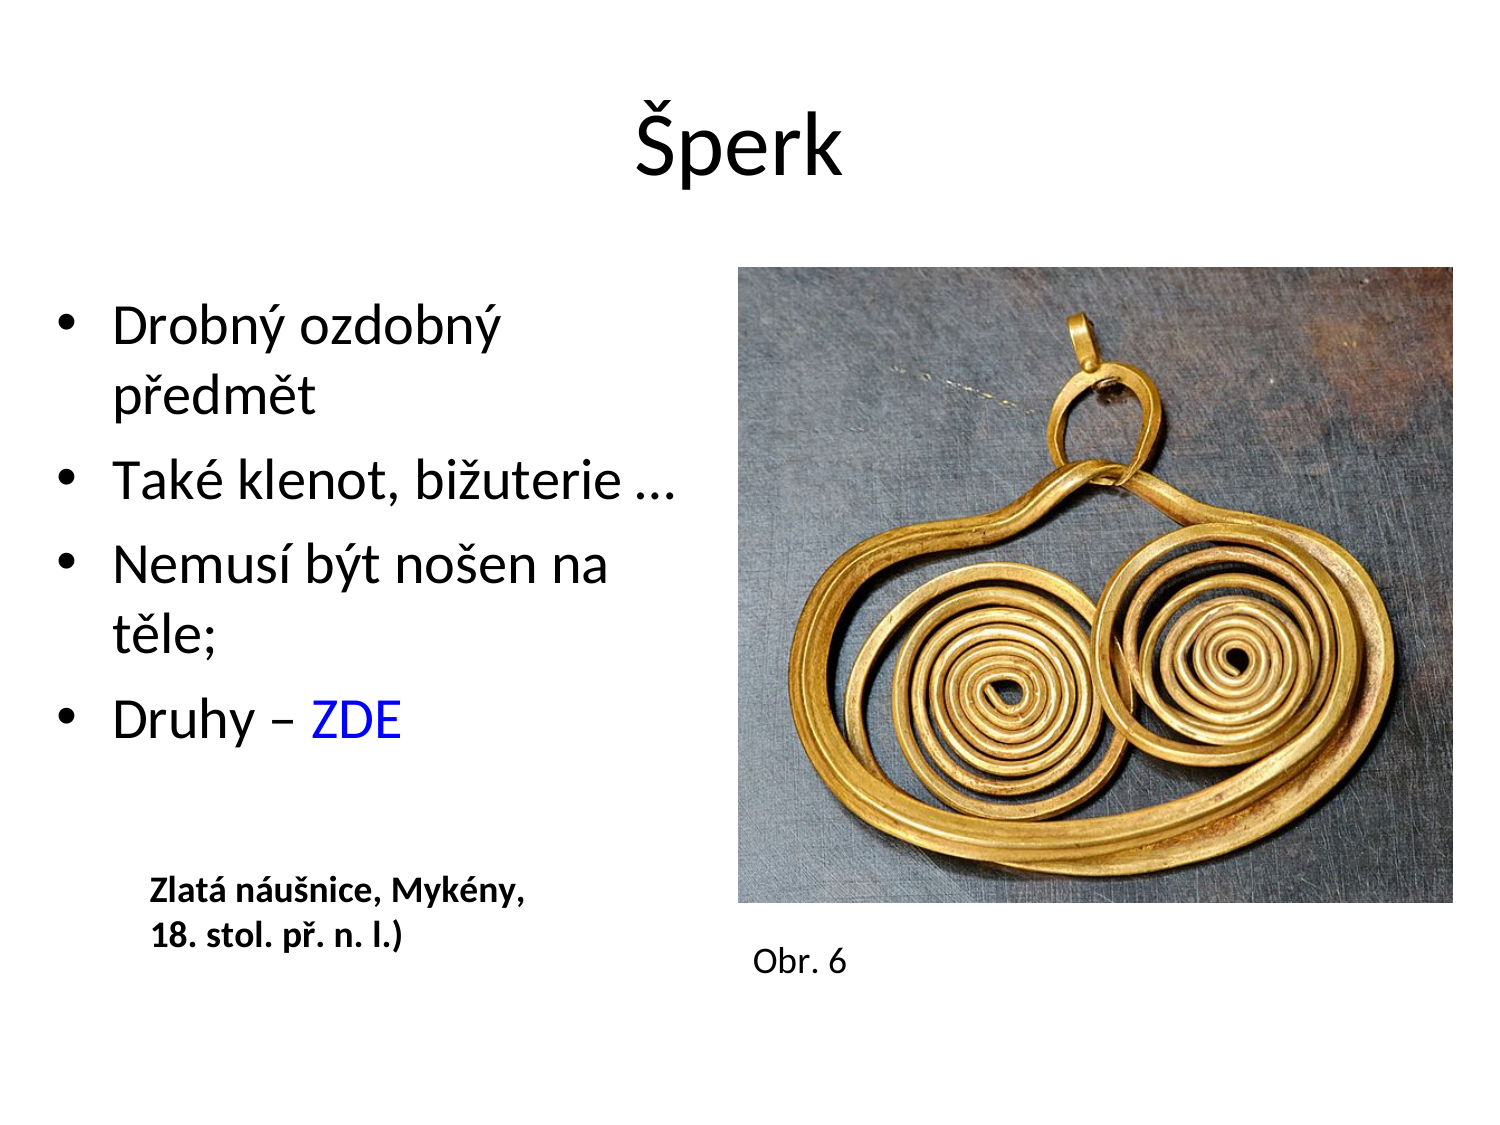

# Šperk
Drobný ozdobný předmět
Také klenot, bižuterie …
Nemusí být nošen na těle;
Druhy – ZDE
Zlatá náušnice, Mykény,
18. stol. př. n. l.)
Obr. 6